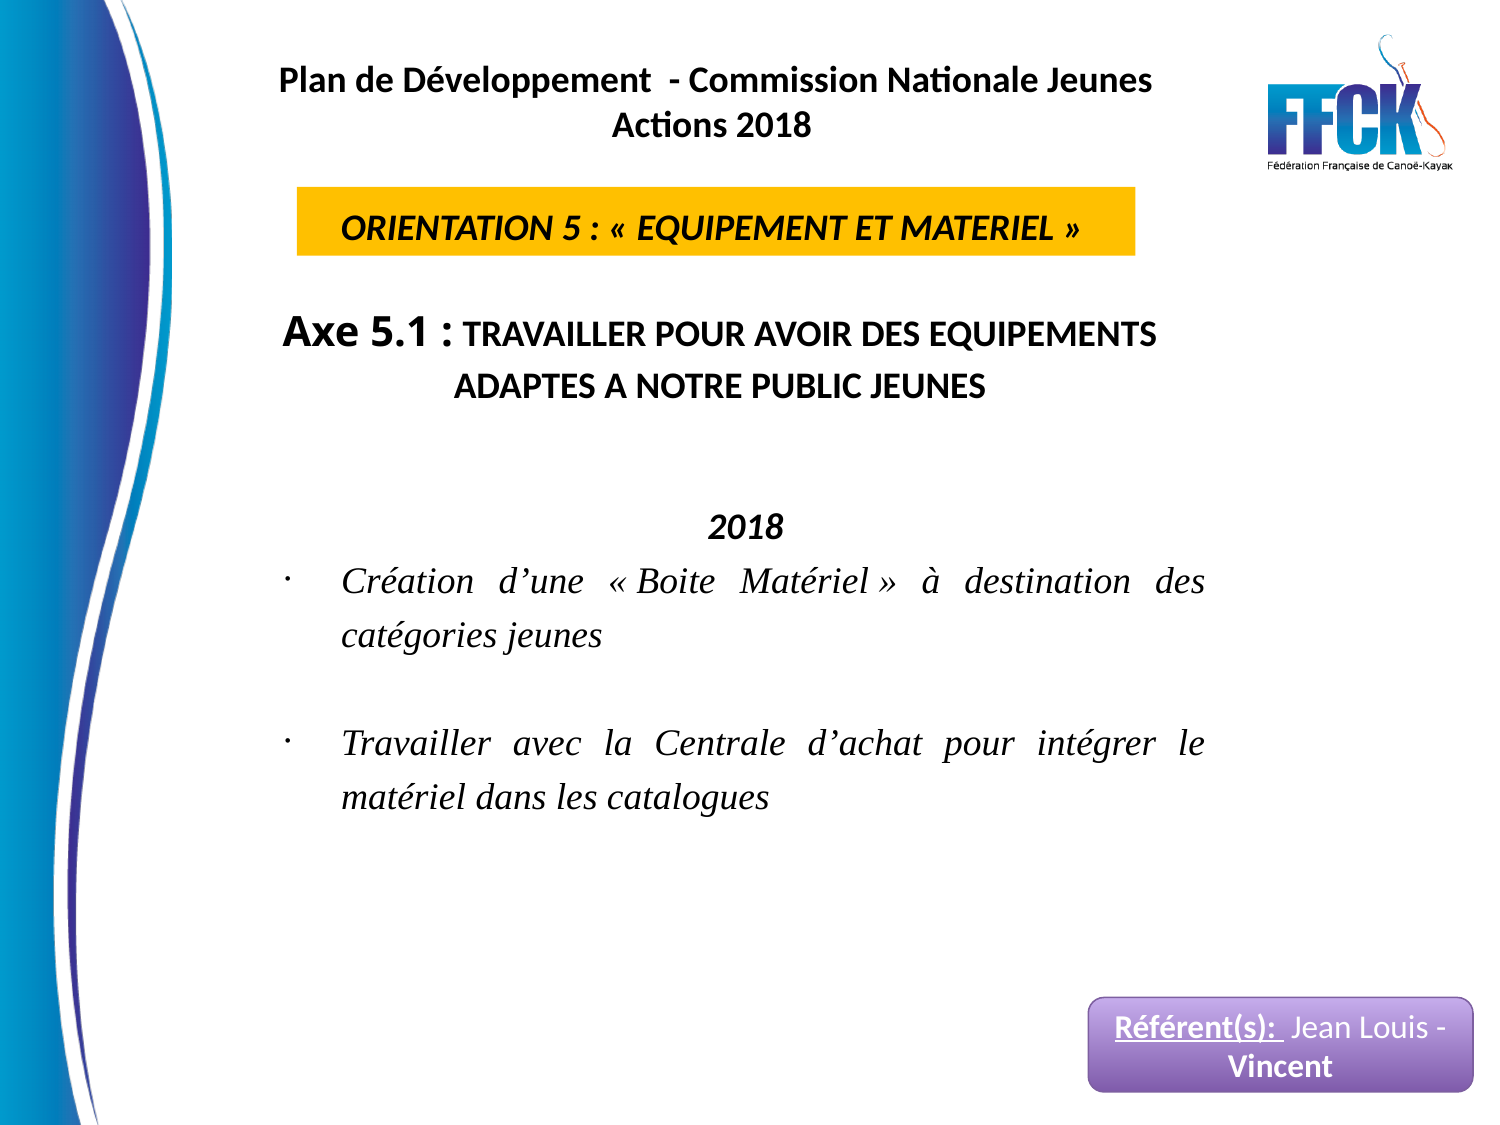

Plan de Développement - Commission Nationale Jeunes
Actions 2018
ORIENTATION 5 : « EQUIPEMENT ET MATERIEL »
Axe 5.1 : TRAVAILLER POUR AVOIR DES EQUIPEMENTS
ADAPTES A NOTRE PUBLIC JEUNES
2018
Création d’une « Boite Matériel » à destination des catégories jeunes
Travailler avec la Centrale d’achat pour intégrer le matériel dans les catalogues
Référent(s): Jean Louis - Vincent